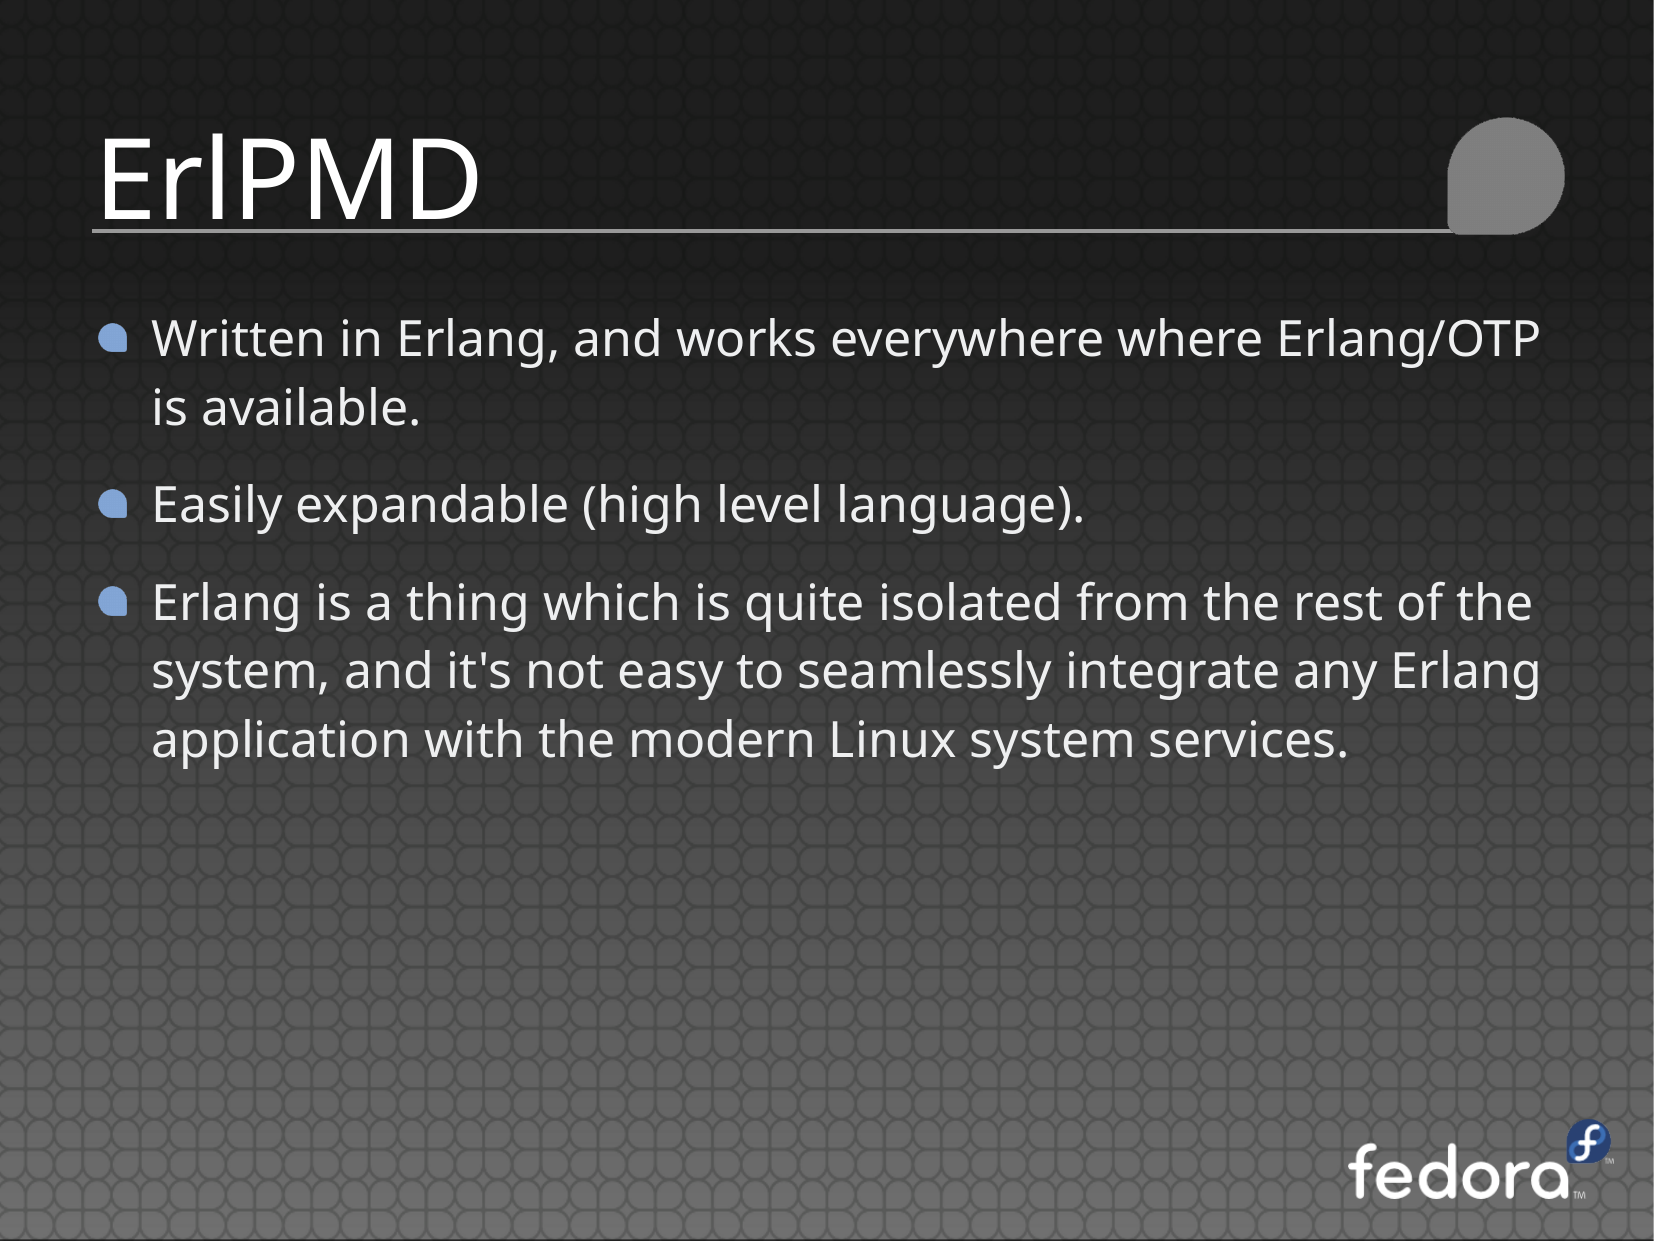

ErlPMD
# Written in Erlang, and works everywhere where Erlang/OTP is available.
Easily expandable (high level language).
Erlang is a thing which is quite isolated from the rest of the system, and it's not easy to seamlessly integrate any Erlang application with the modern Linux system services.